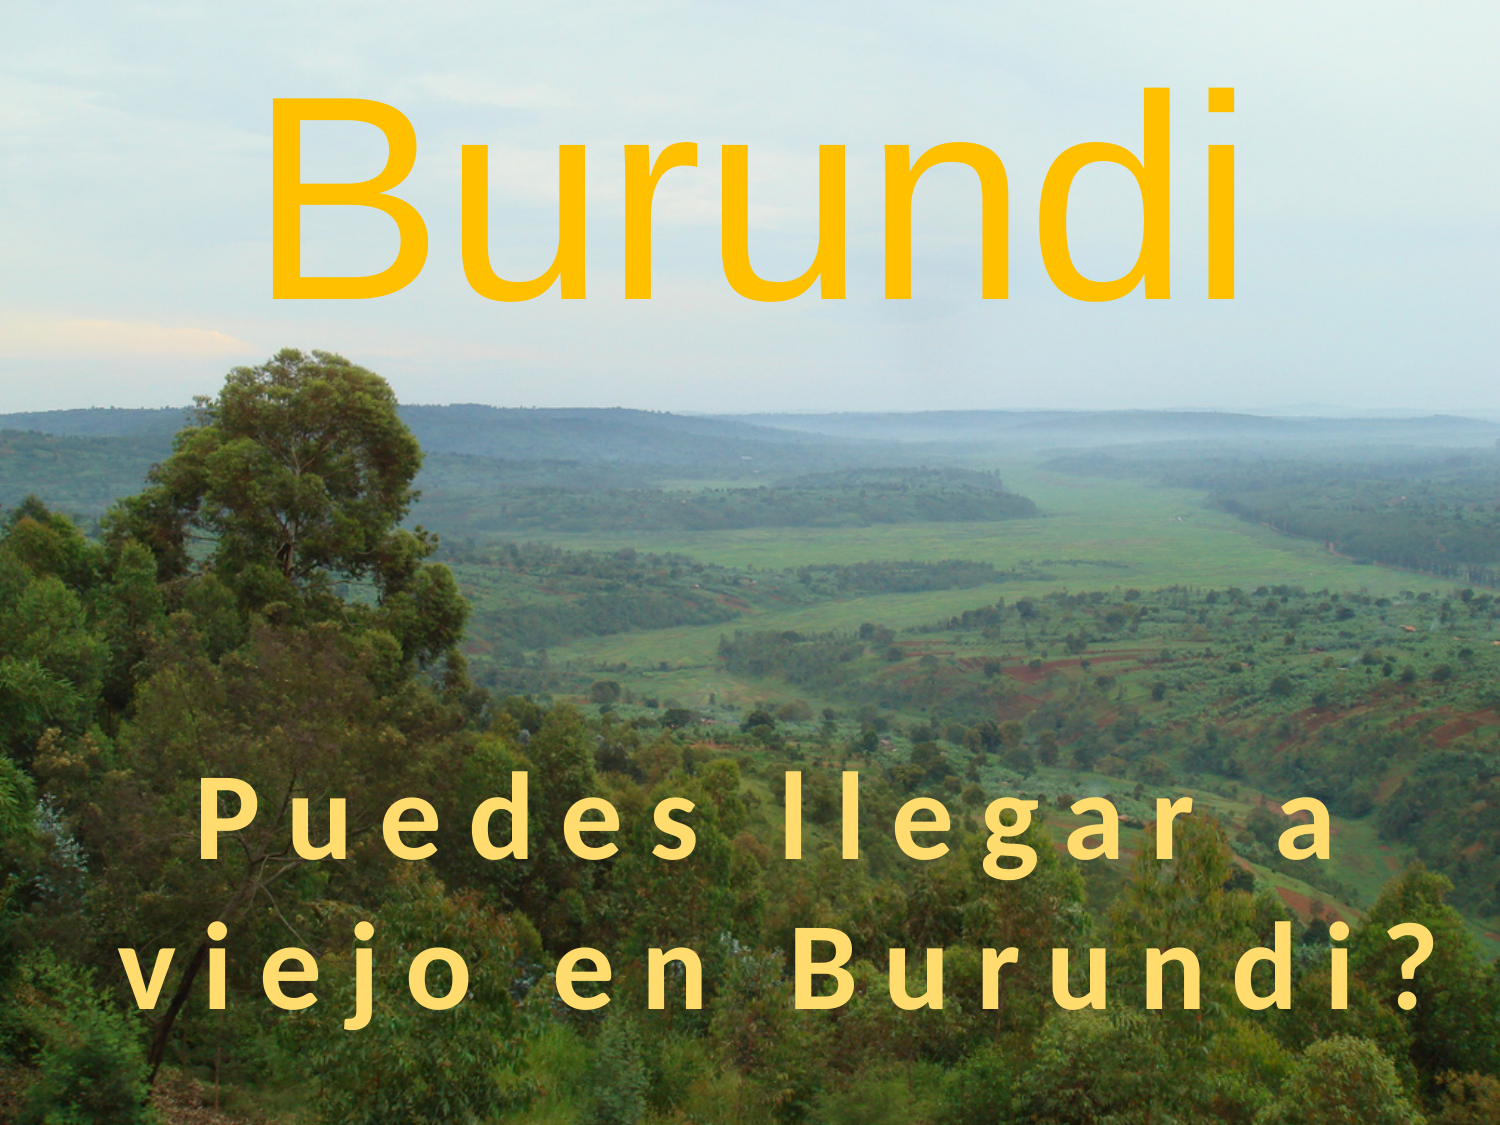

Burundi
100
80
60
40
20
0
Esperanza de vida (años)
Burundi
50 años
Población
(millones)
1
100
1000
Puedes llegar a viejo en Burundi?
200 $
2000 $
20 000 $
Ingresos por persona (dólares comparables al año)